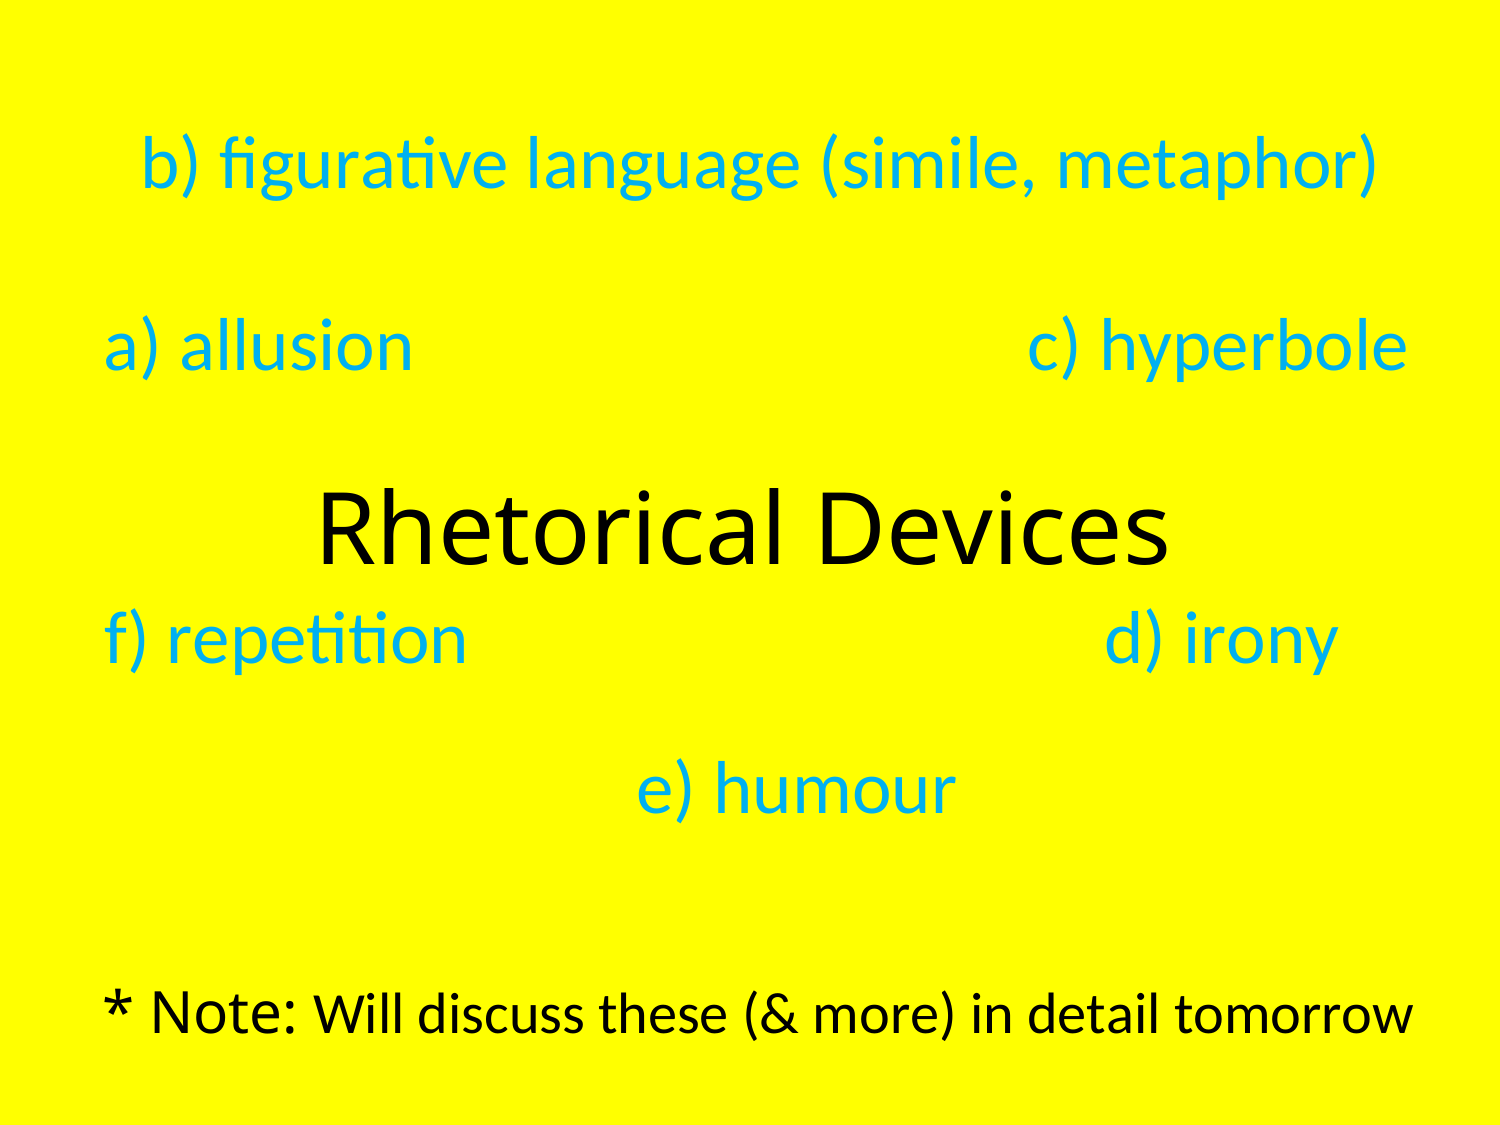

b) figurative language (simile, metaphor)
a) allusion
c) hyperbole
Rhetorical Devices
f) repetition
d) irony
e) humour
* Note: Will discuss these (& more) in detail tomorrow